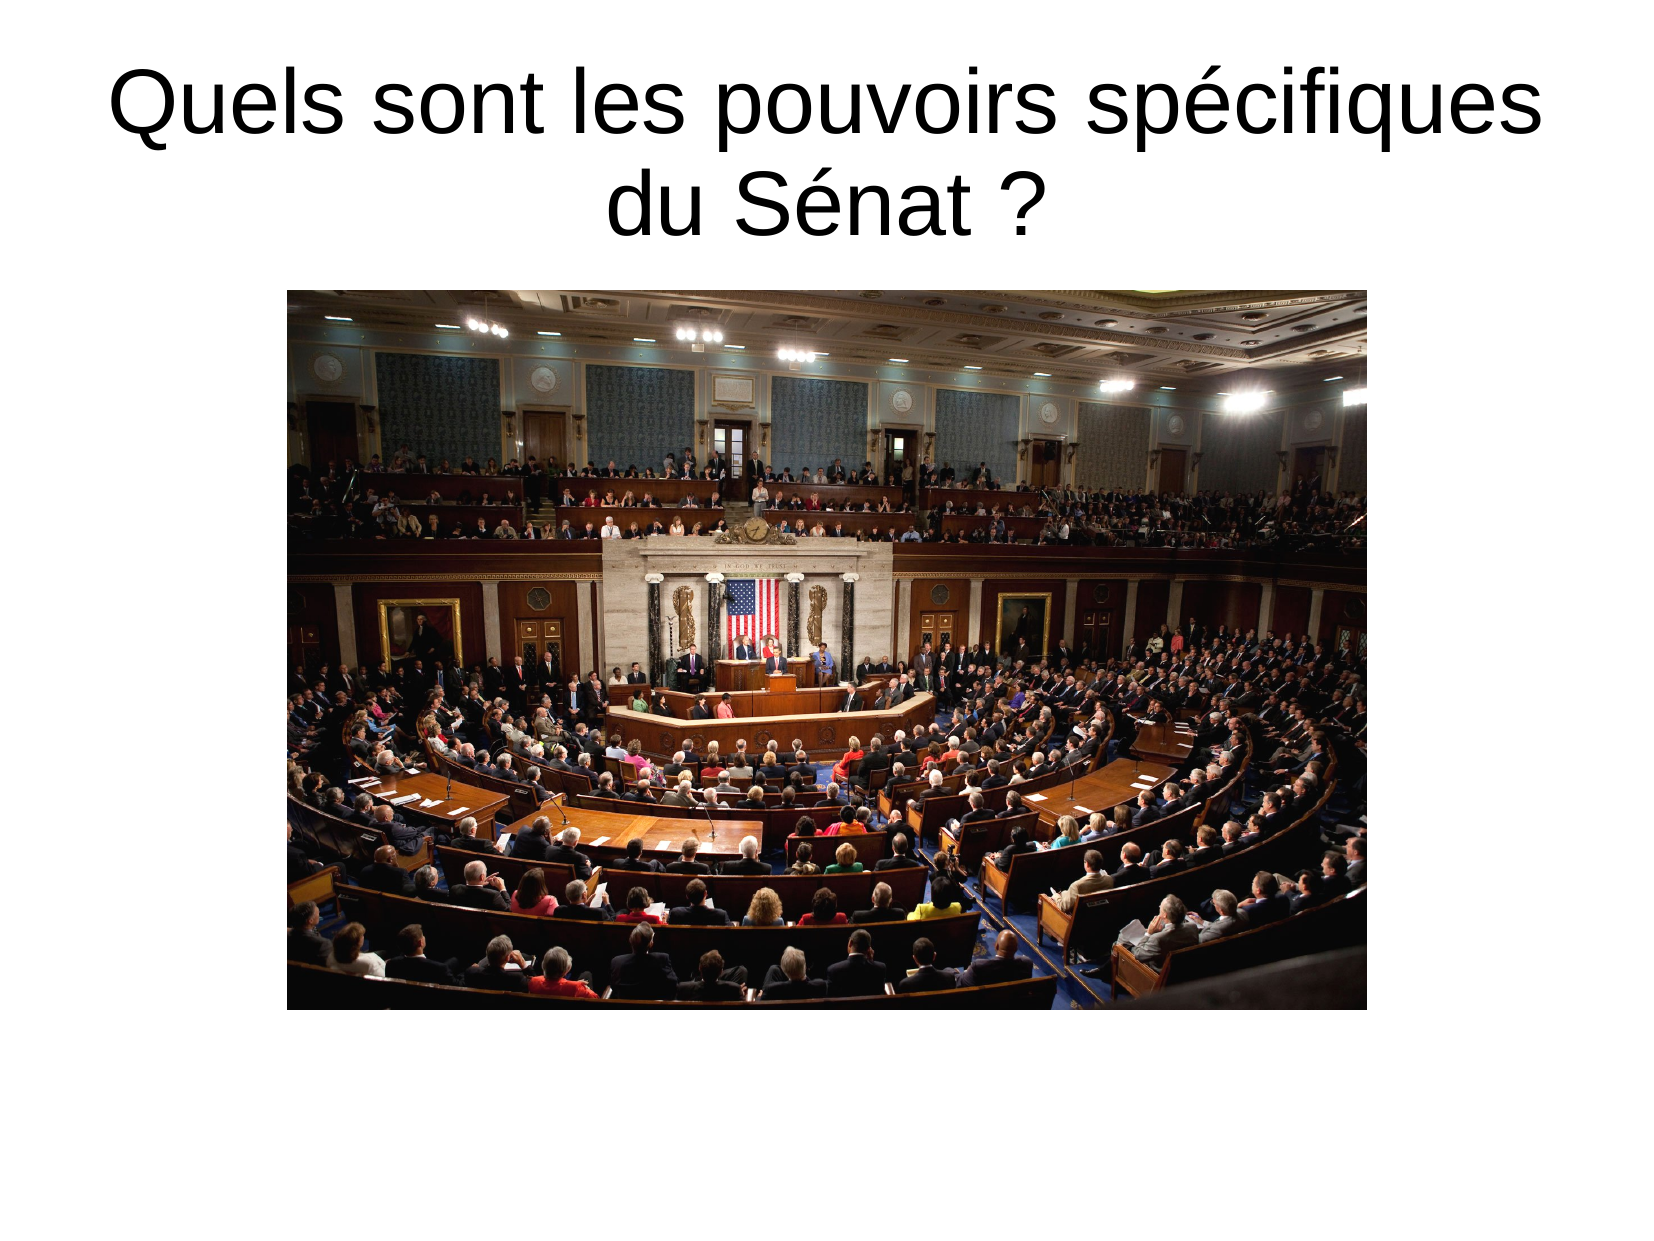

# Quels sont les pouvoirs spécifiques du Sénat ?